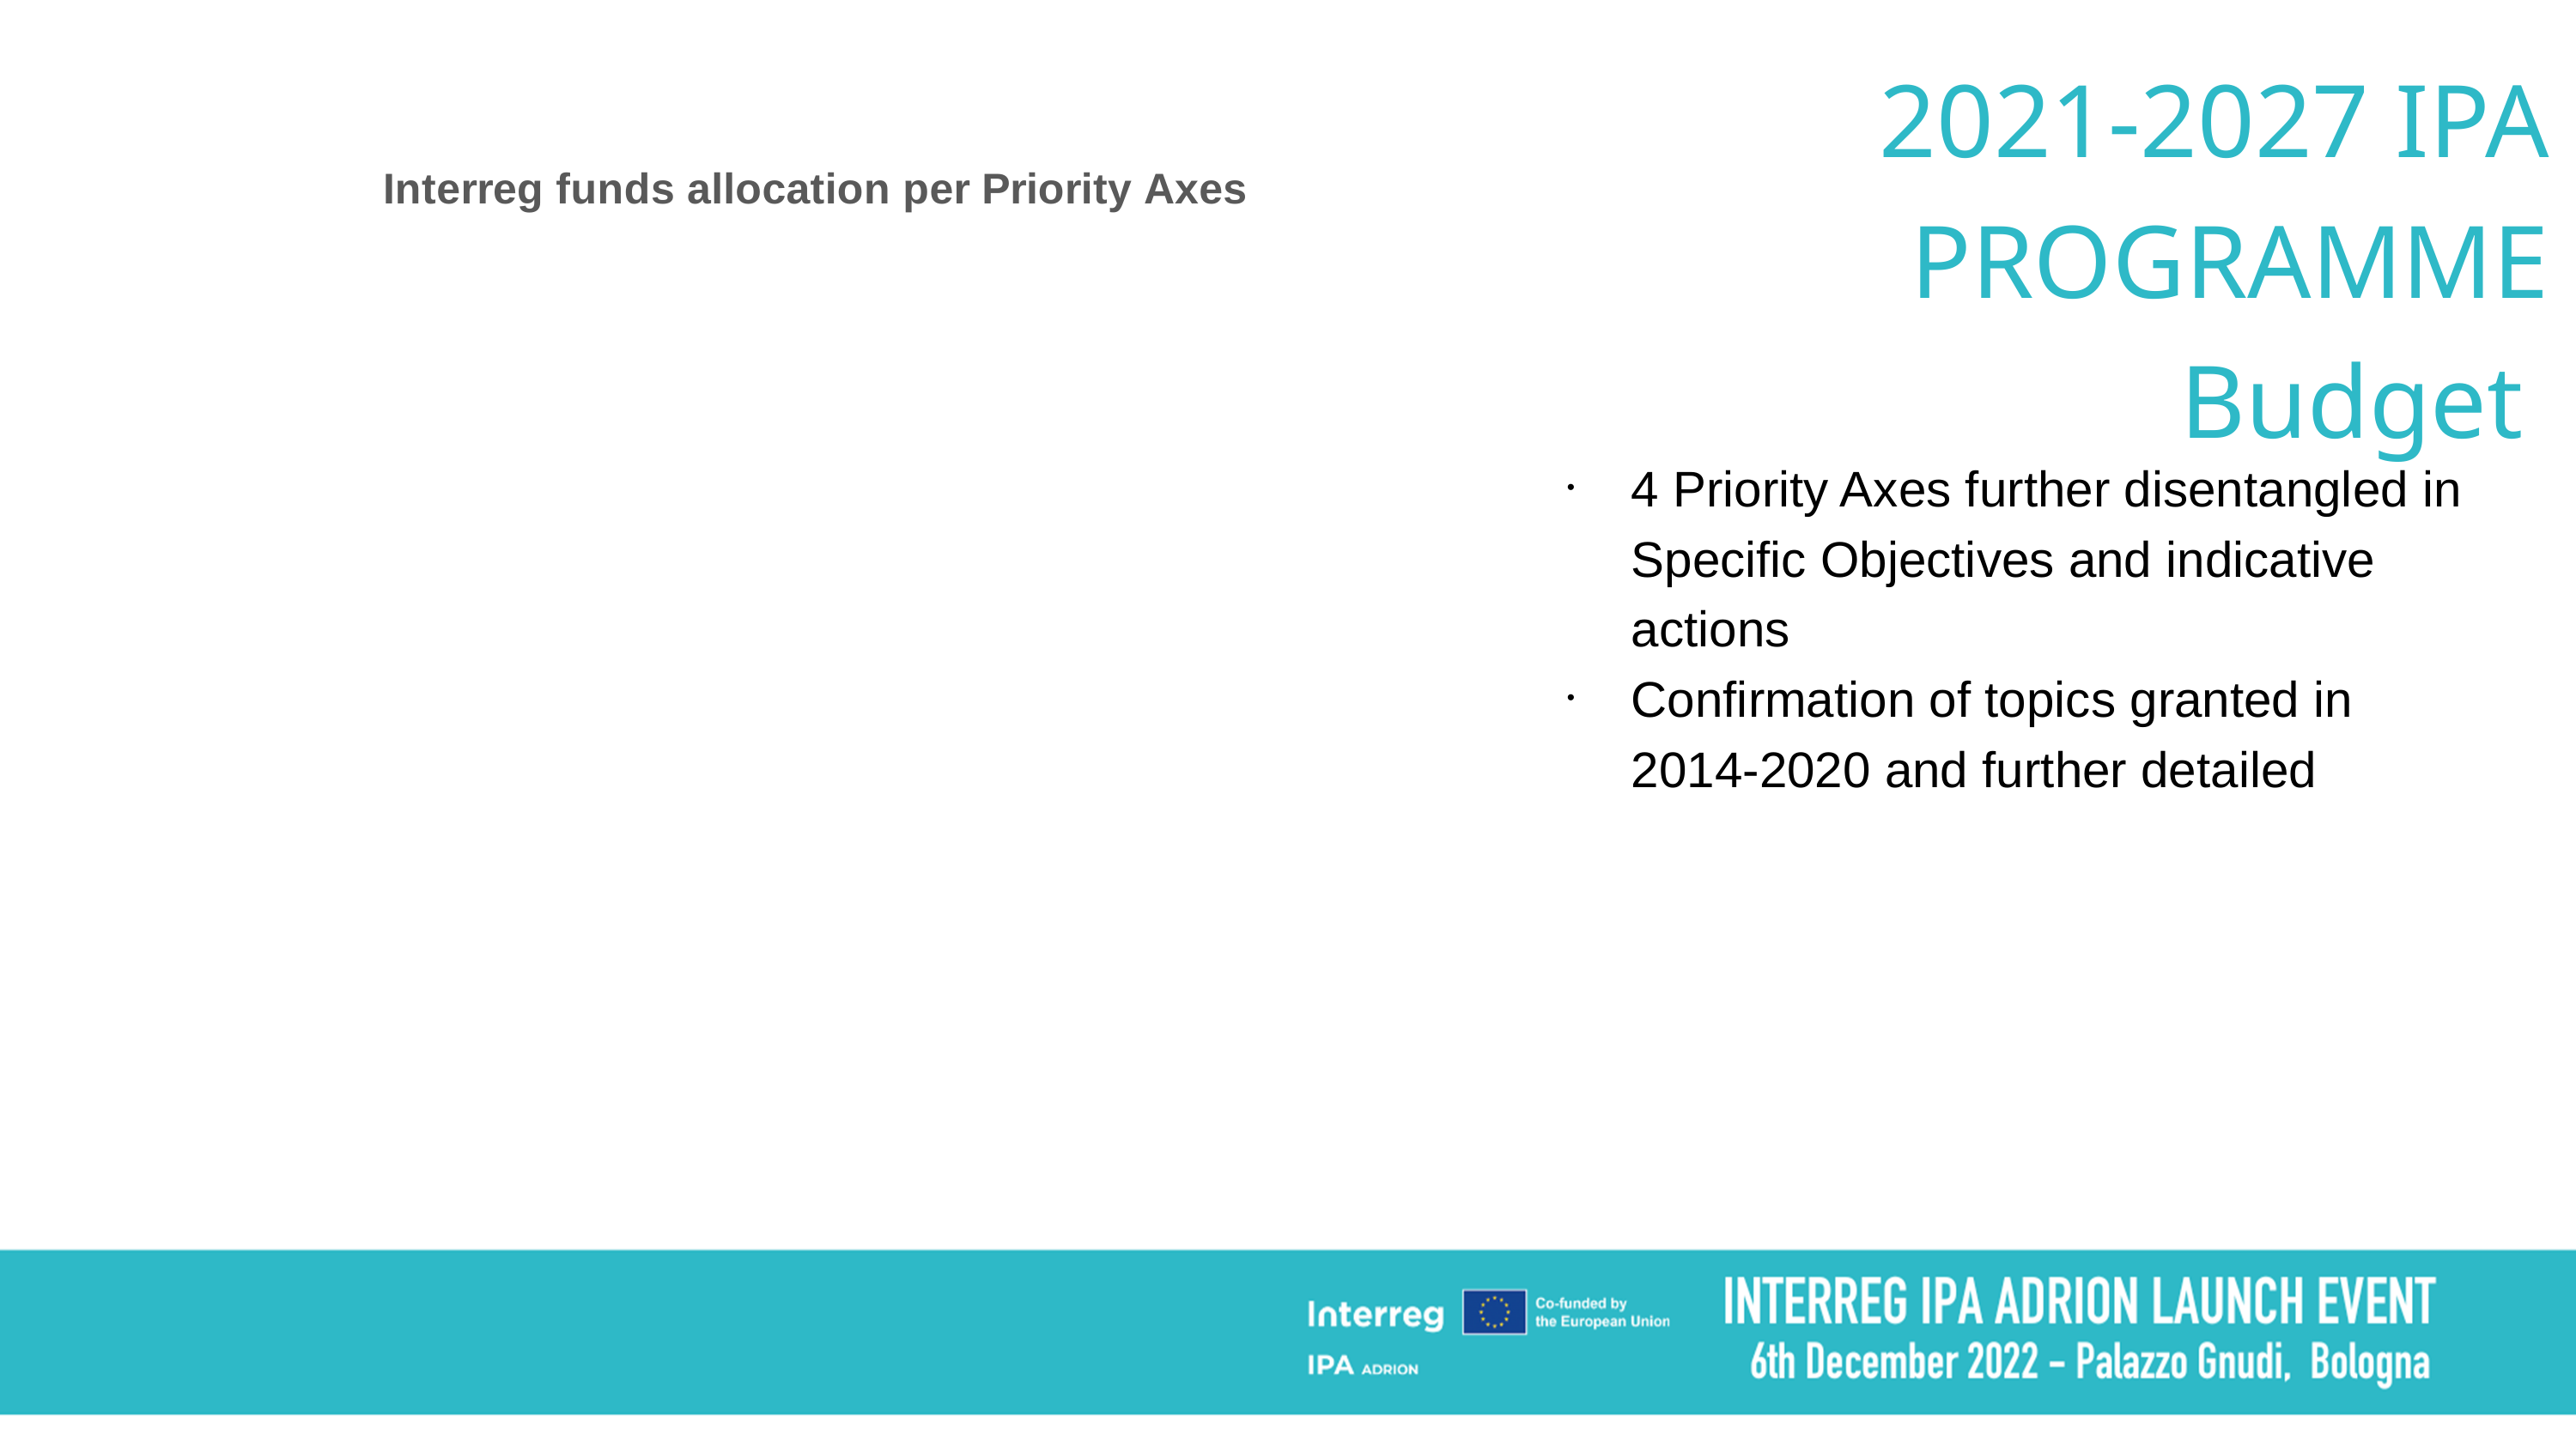

2021-2027 IPA PROGRAMME
Budget
### Chart: Interreg funds allocation per Priority Axes
| Category | |
|---|---|4 Priority Axes further disentangled in Specific Objectives and indicative actions
Confirmation of topics granted in 2014-2020 and further detailed